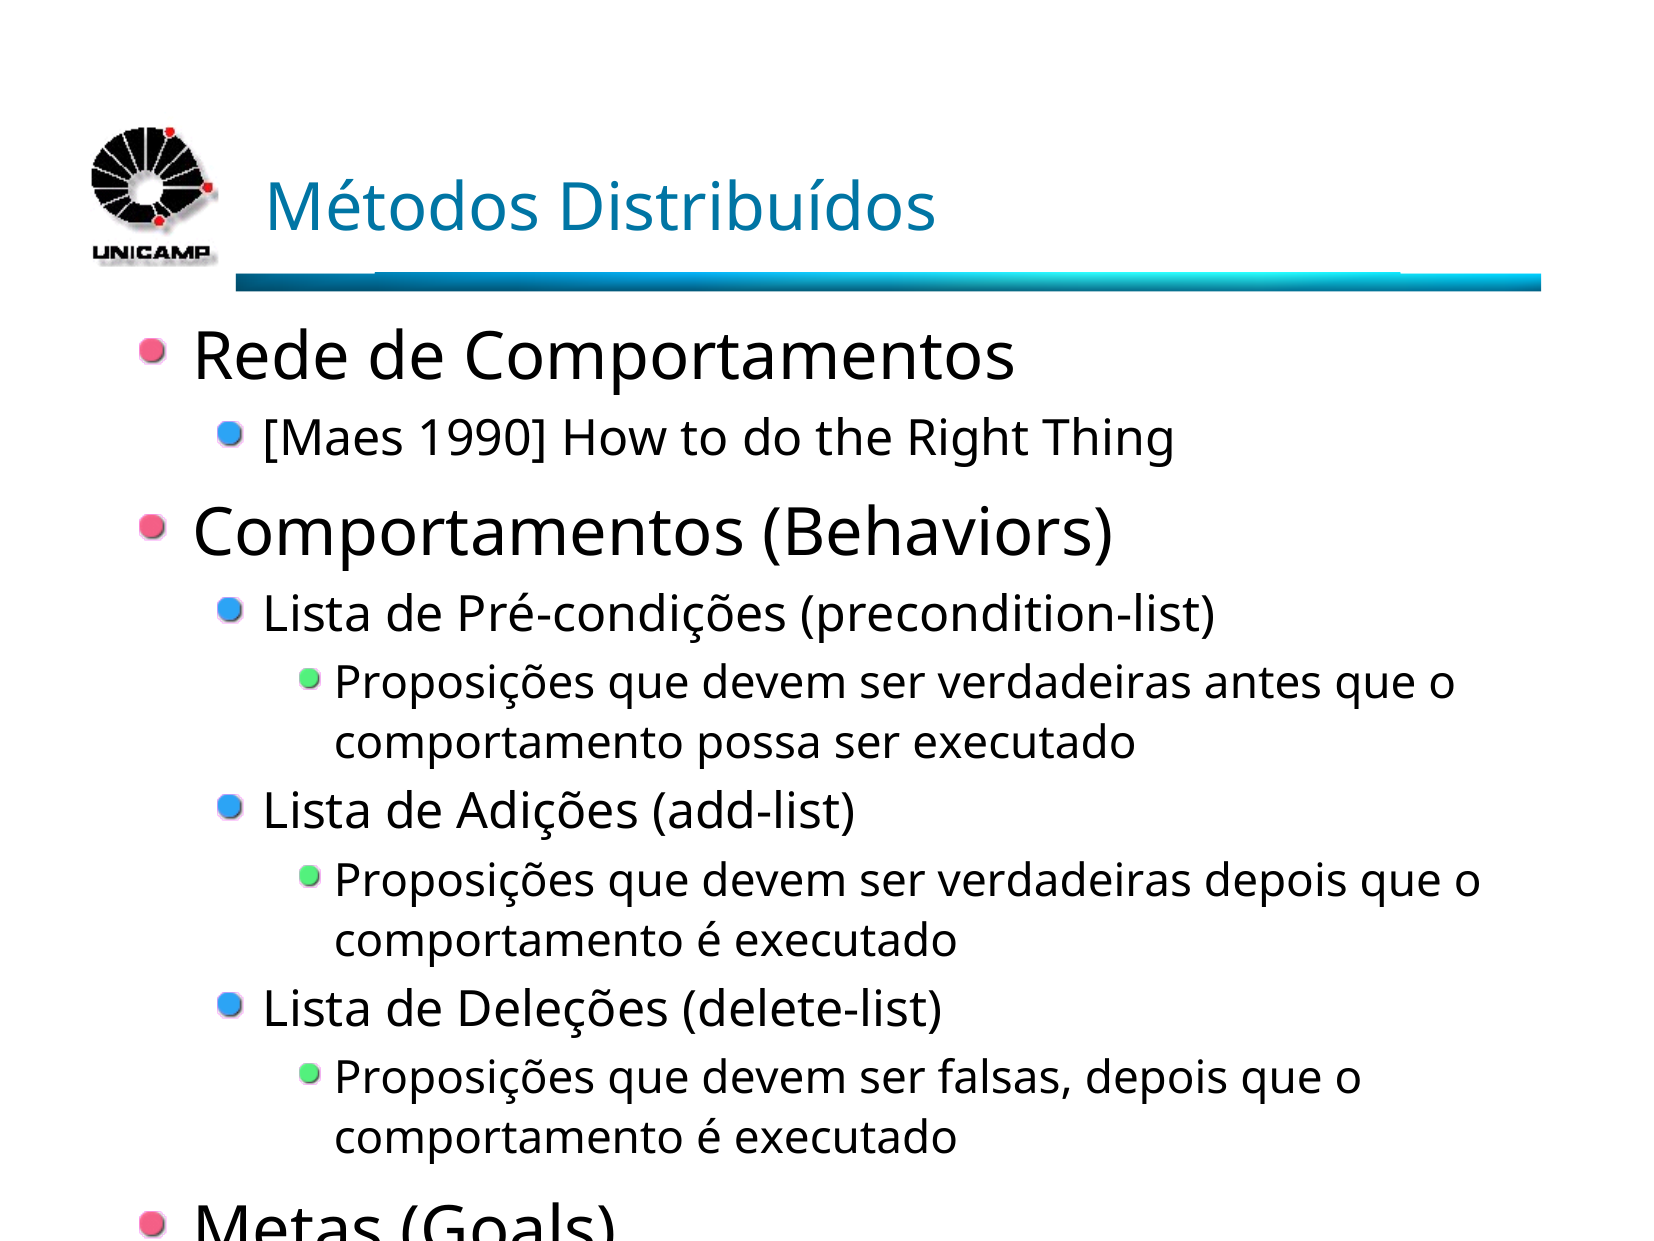

# Métodos Distribuídos
Rede de Comportamentos
[Maes 1990] How to do the Right Thing
Comportamentos (Behaviors)
Lista de Pré-condições (precondition-list)
Proposições que devem ser verdadeiras antes que o comportamento possa ser executado
Lista de Adições (add-list)
Proposições que devem ser verdadeiras depois que o comportamento é executado
Lista de Deleções (delete-list)
Proposições que devem ser falsas, depois que o comportamento é executado
Metas (Goals)